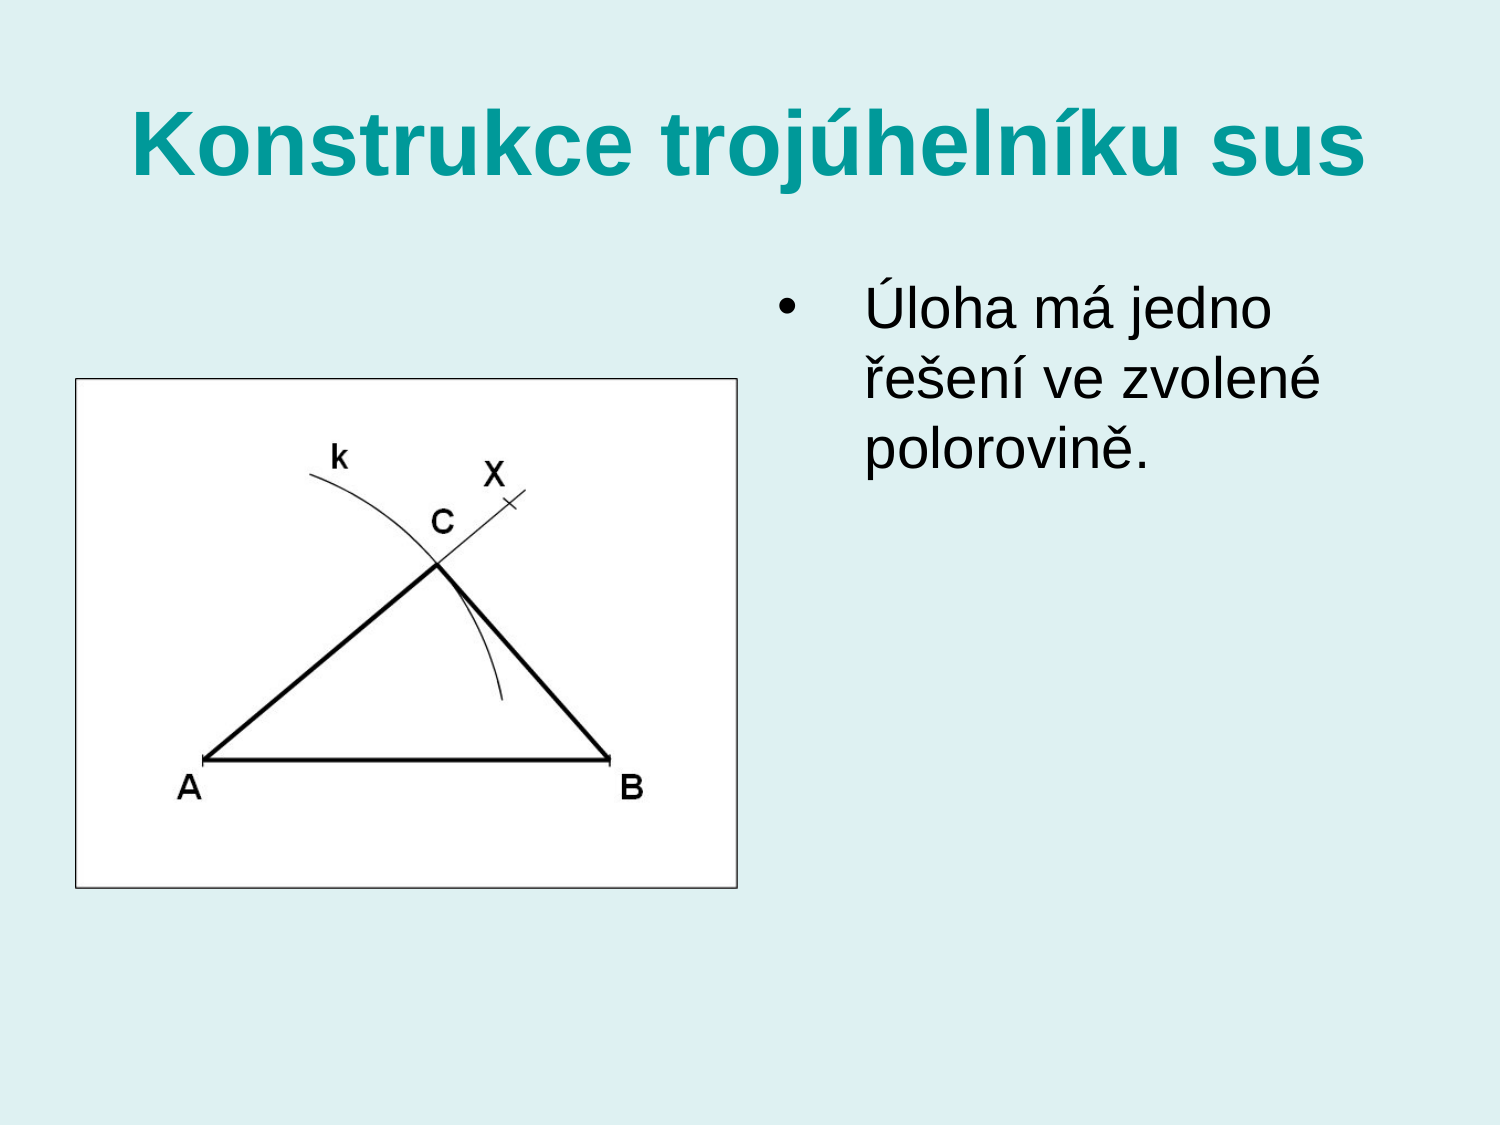

# Konstrukce trojúhelníku sus
Úloha má jedno řešení ve zvolené polorovině.